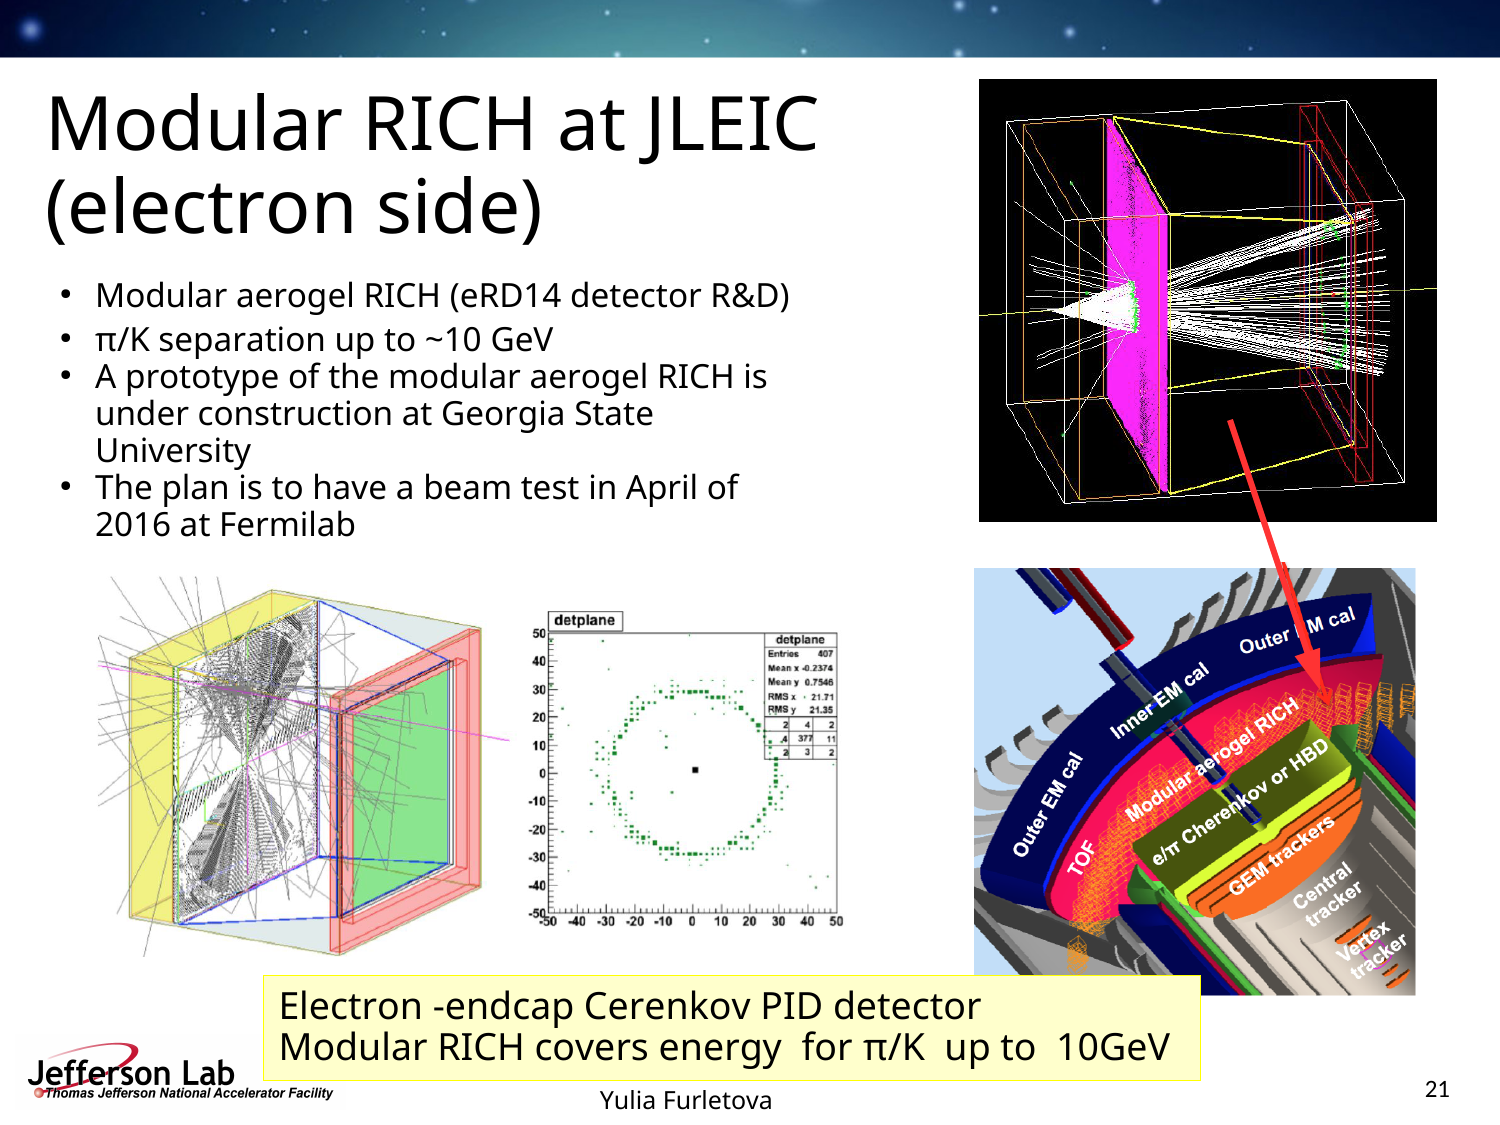

Modular RICH at JLEIC
(electron side)
Modular aerogel RICH (eRD14 detector R&D)
π/K separation up to ~10 GeV
A prototype of the modular aerogel RICH is under construction at Georgia State University
The plan is to have a beam test in April of 2016 at Fermilab
Electron -endcap Cerenkov PID detector
Modular RICH covers energy for π/K up to 10GeV
21
Yulia Furletova